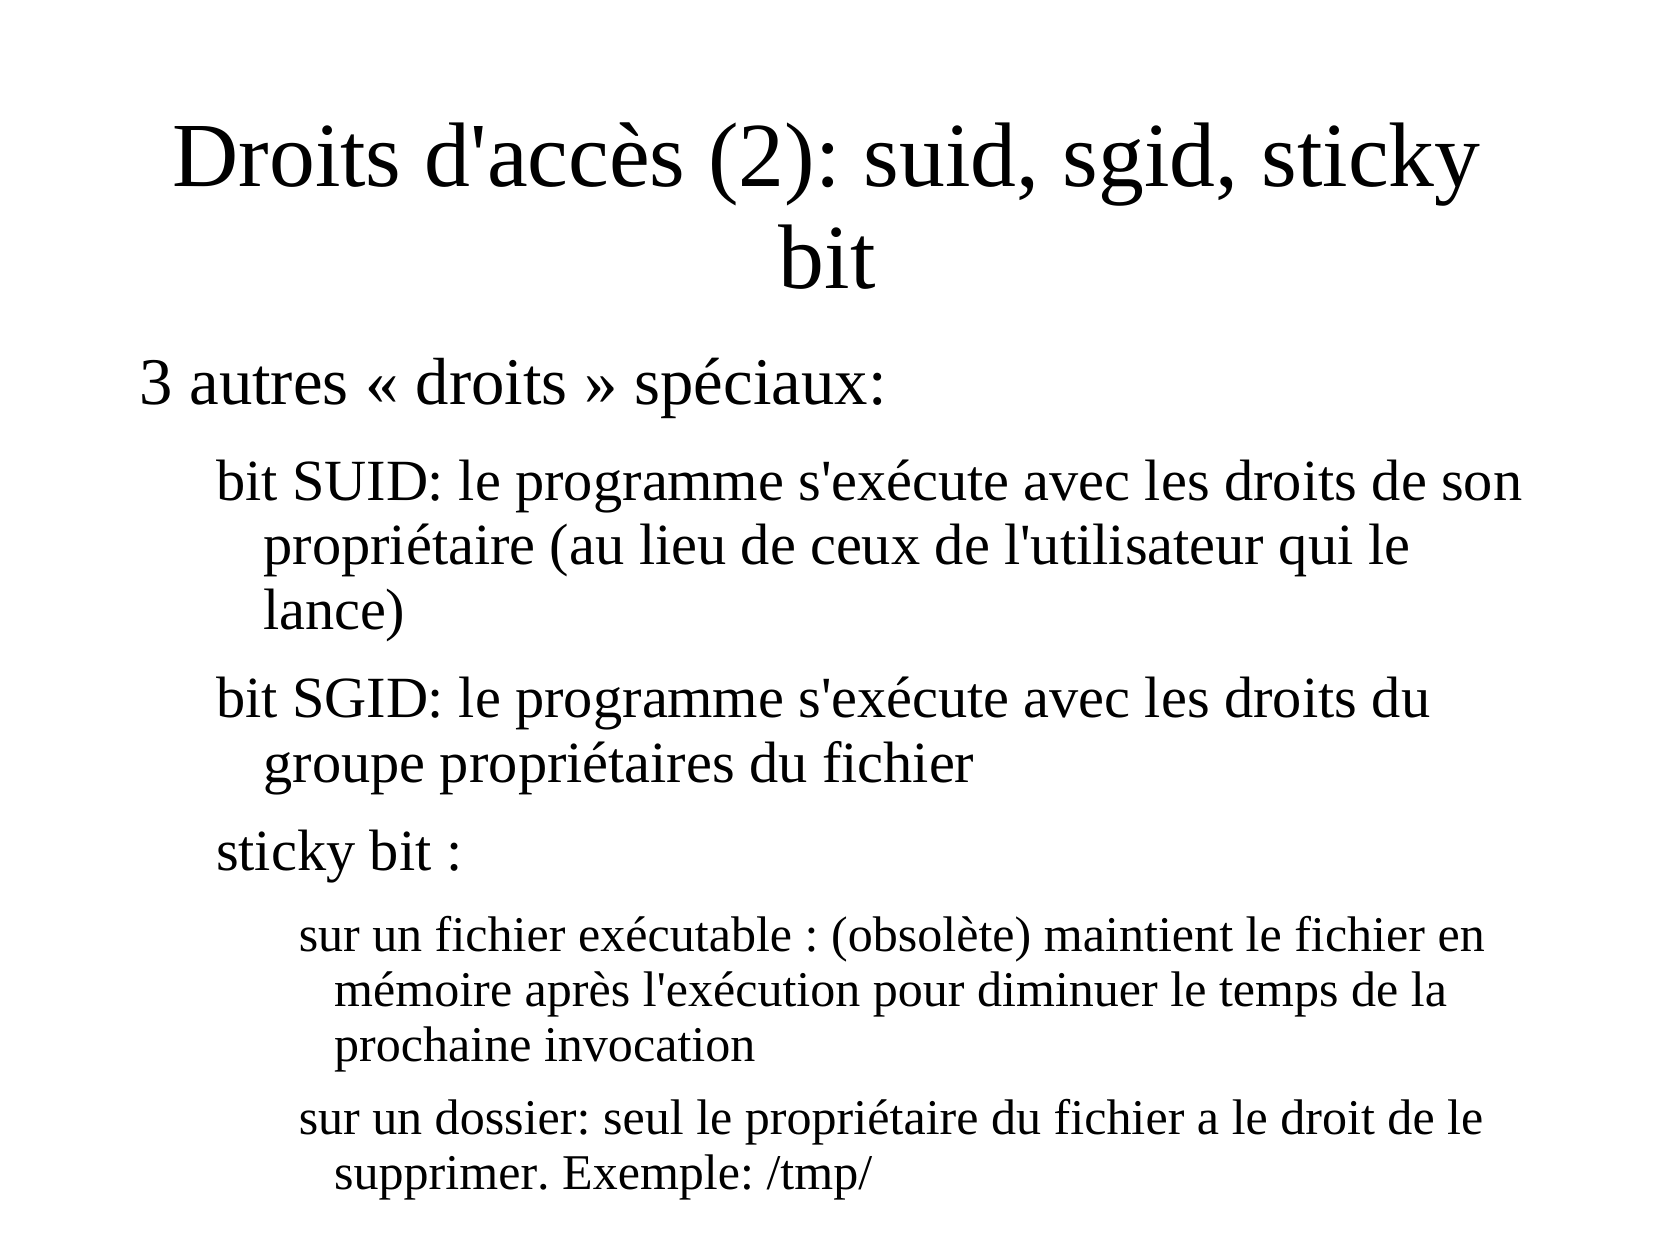

# Droits d'accès (2): suid, sgid, sticky bit
3 autres « droits » spéciaux:
bit SUID: le programme s'exécute avec les droits de son propriétaire (au lieu de ceux de l'utilisateur qui le lance)
bit SGID: le programme s'exécute avec les droits du groupe propriétaires du fichier
sticky bit :
sur un fichier exécutable : (obsolète) maintient le fichier en mémoire après l'exécution pour diminuer le temps de la prochaine invocation
sur un dossier: seul le propriétaire du fichier a le droit de le supprimer. Exemple: /tmp/